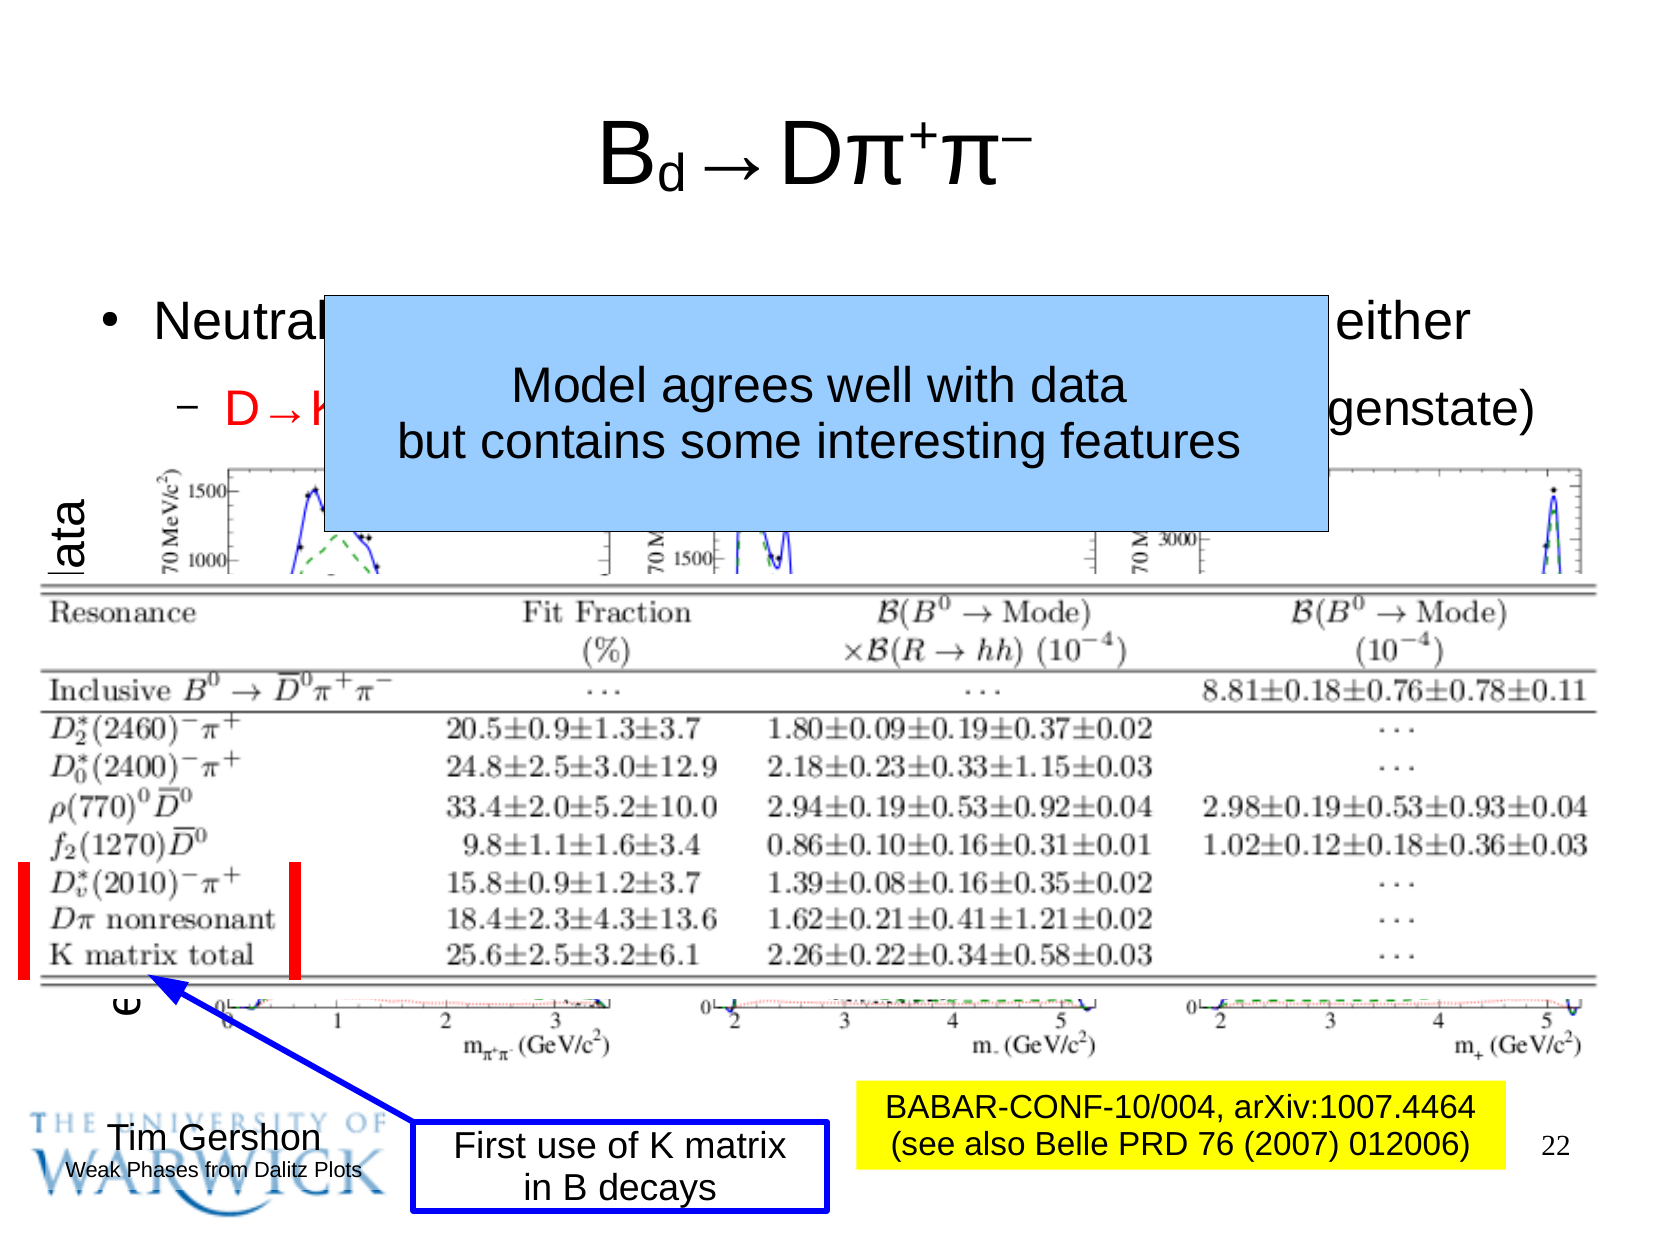

# Bd→Dπ+π–
Neutral D mesons conveniently reconstructed as either
D→Kπ (quasi-flavour-specific); D→KK, ππ (CP-eigenstate)
Model agrees well with data
but contains some interesting features
All data
Signal enhanced
BABAR-CONF-10/004, arXiv:1007.4464
(see also Belle PRD 76 (2007) 012006)
Tim Gershon
Weak Phases from Dalitz Plots
First use of K matrix
in B decays
22